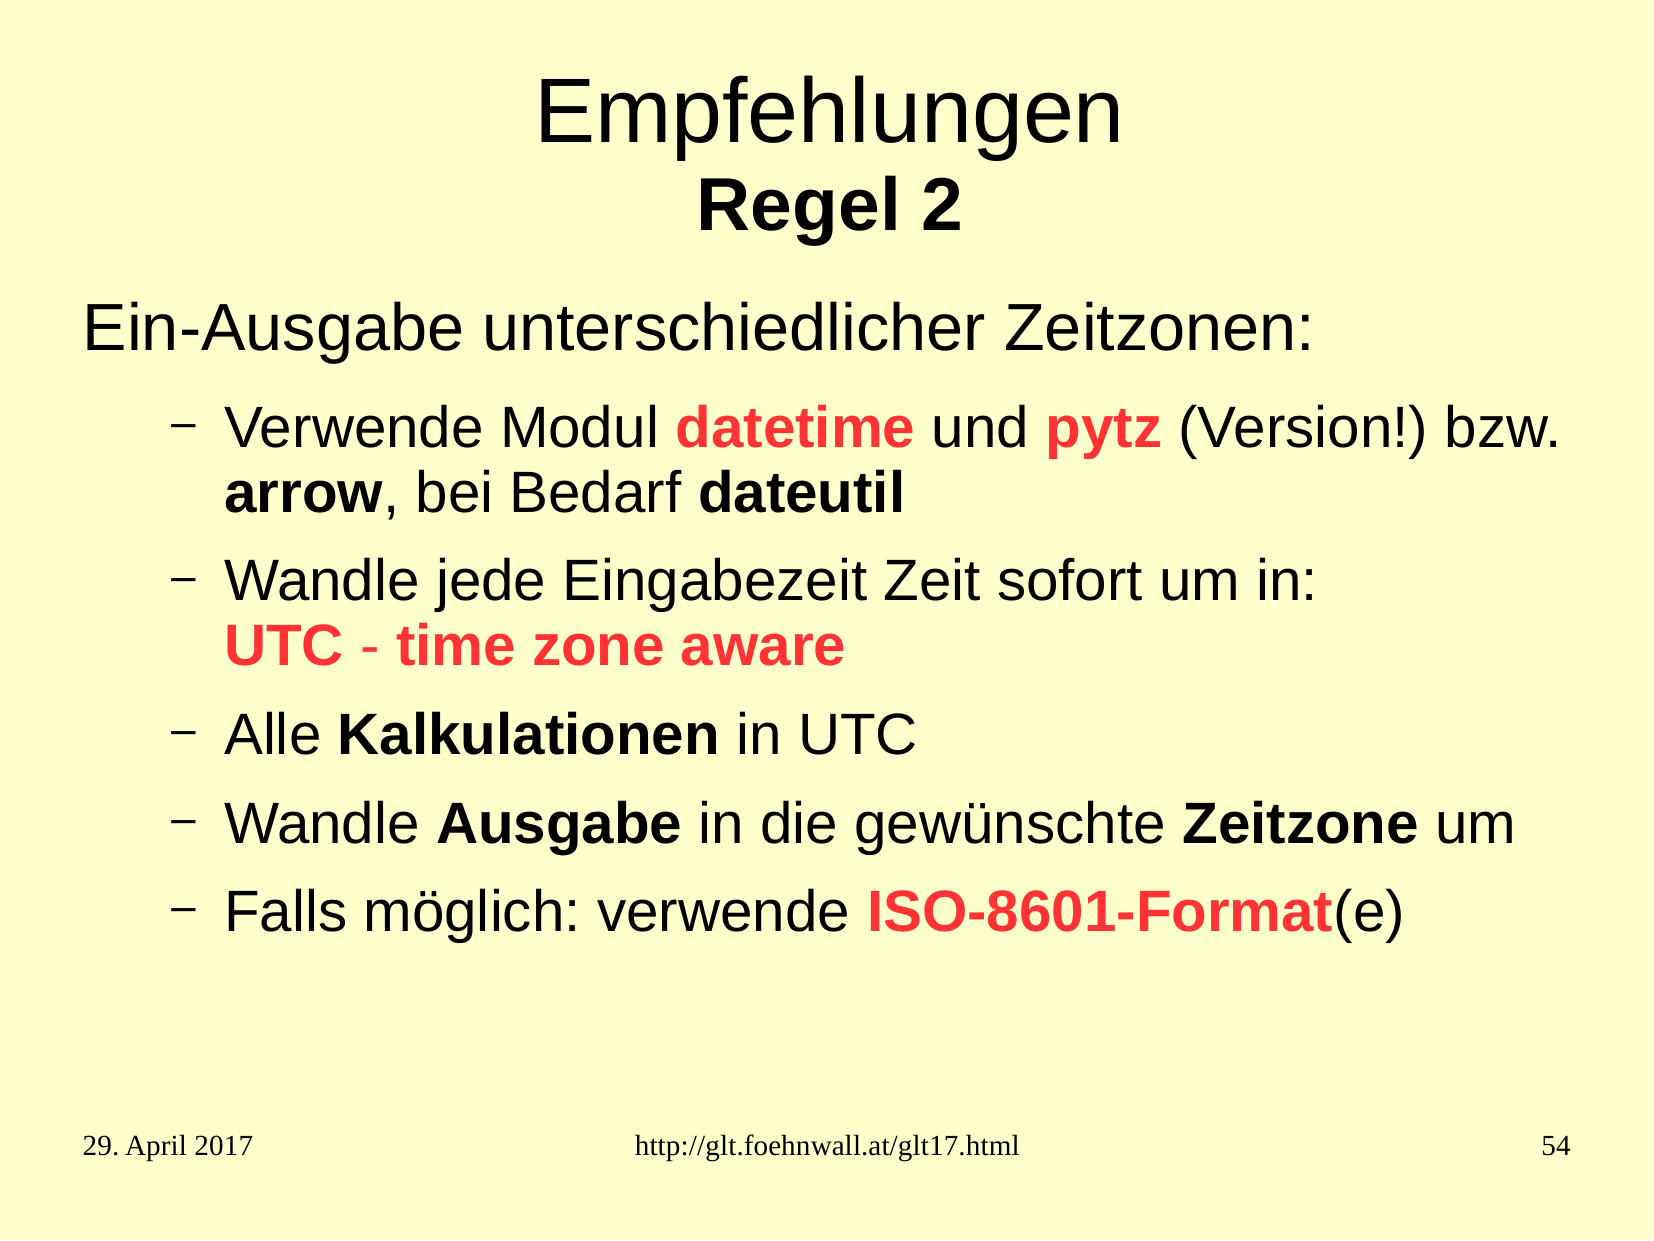

# Empfehlungen Regel 2
Ein-Ausgabe unterschiedlicher Zeitzonen:
Verwende Modul datetime und pytz (Version!) bzw. arrow, bei Bedarf dateutil
Wandle jede Eingabezeit Zeit sofort um in:
UTC - time zone aware
Alle Kalkulationen in UTC
Wandle Ausgabe in die gewünschte Zeitzone um
Falls möglich: verwende ISO-8601-Format(e)
29. April 2017
http://glt.foehnwall.at/glt17.html
54